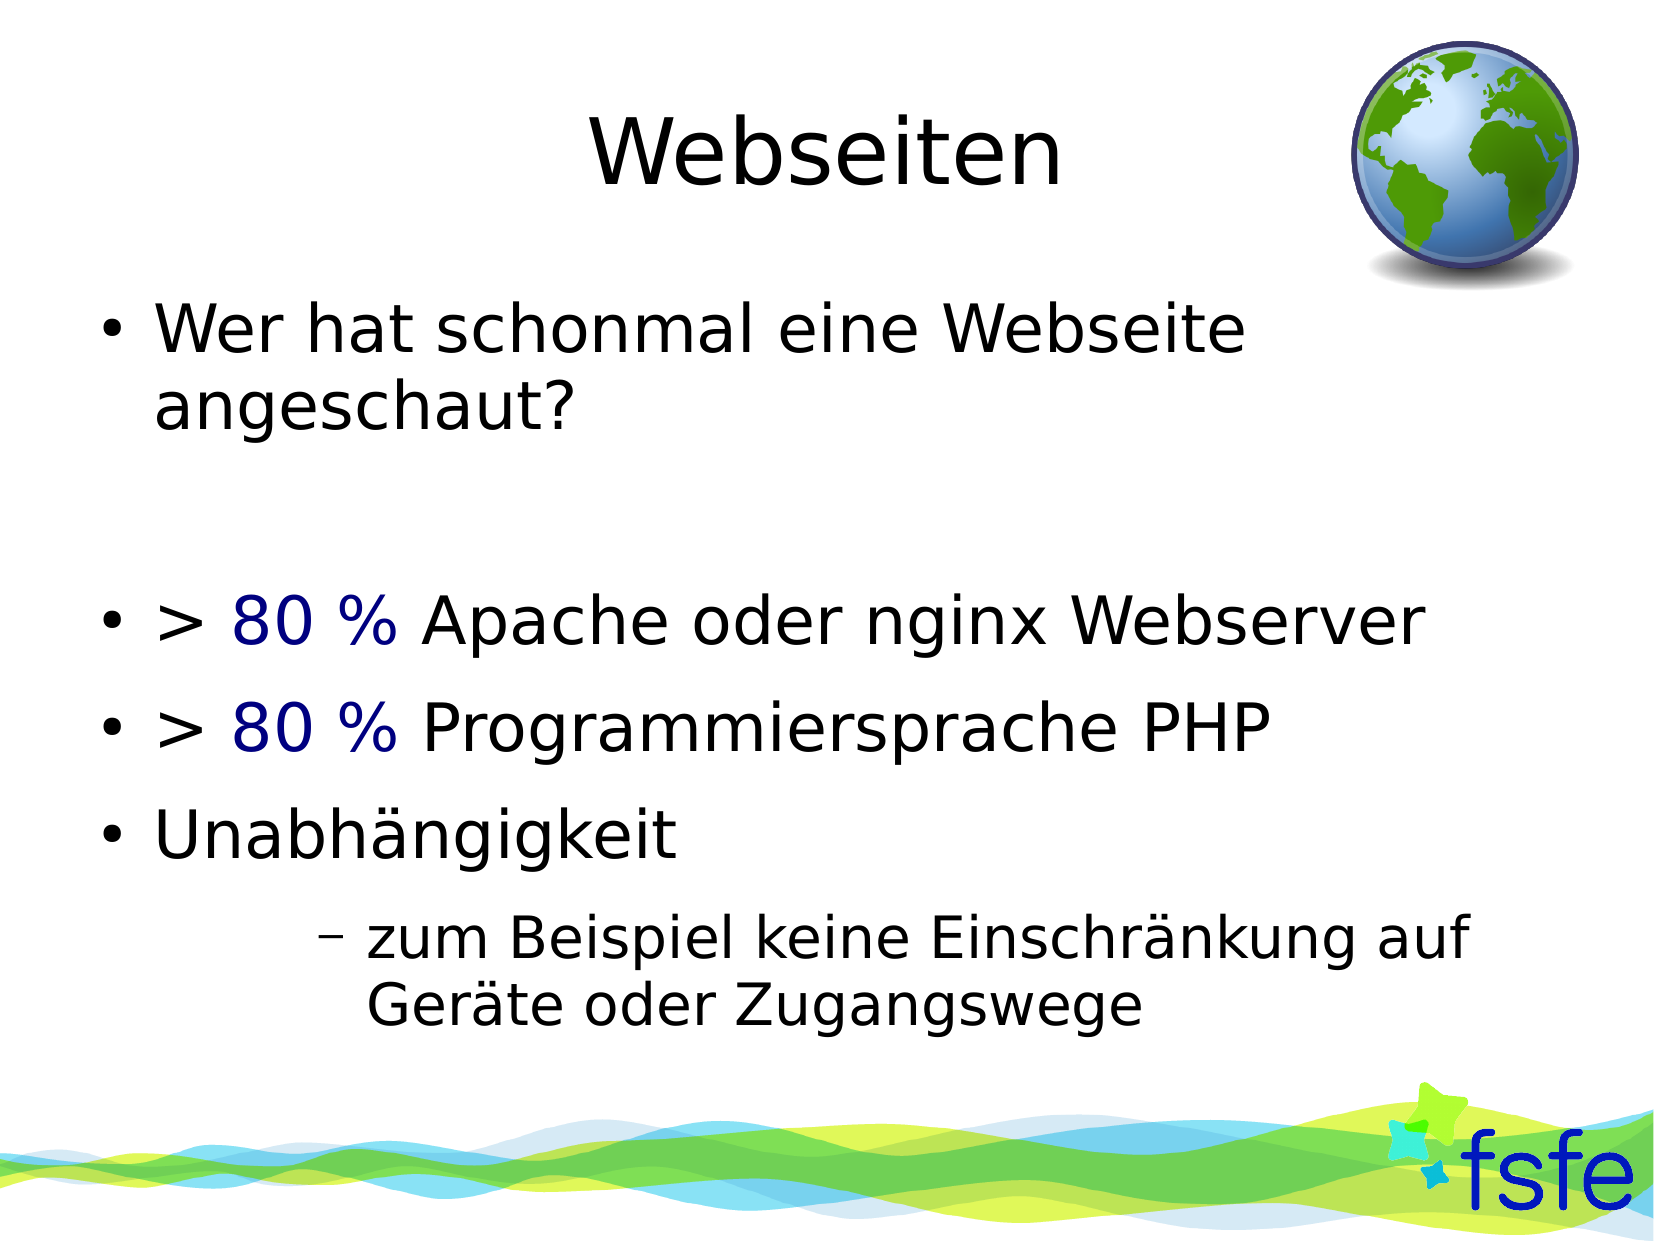

# Webseiten
Wer hat schonmal eine Webseite angeschaut?
> 80 % Apache oder nginx Webserver
> 80 % Programmiersprache PHP
Unabhängigkeit
zum Beispiel keine Einschränkung auf Geräte oder Zugangswege